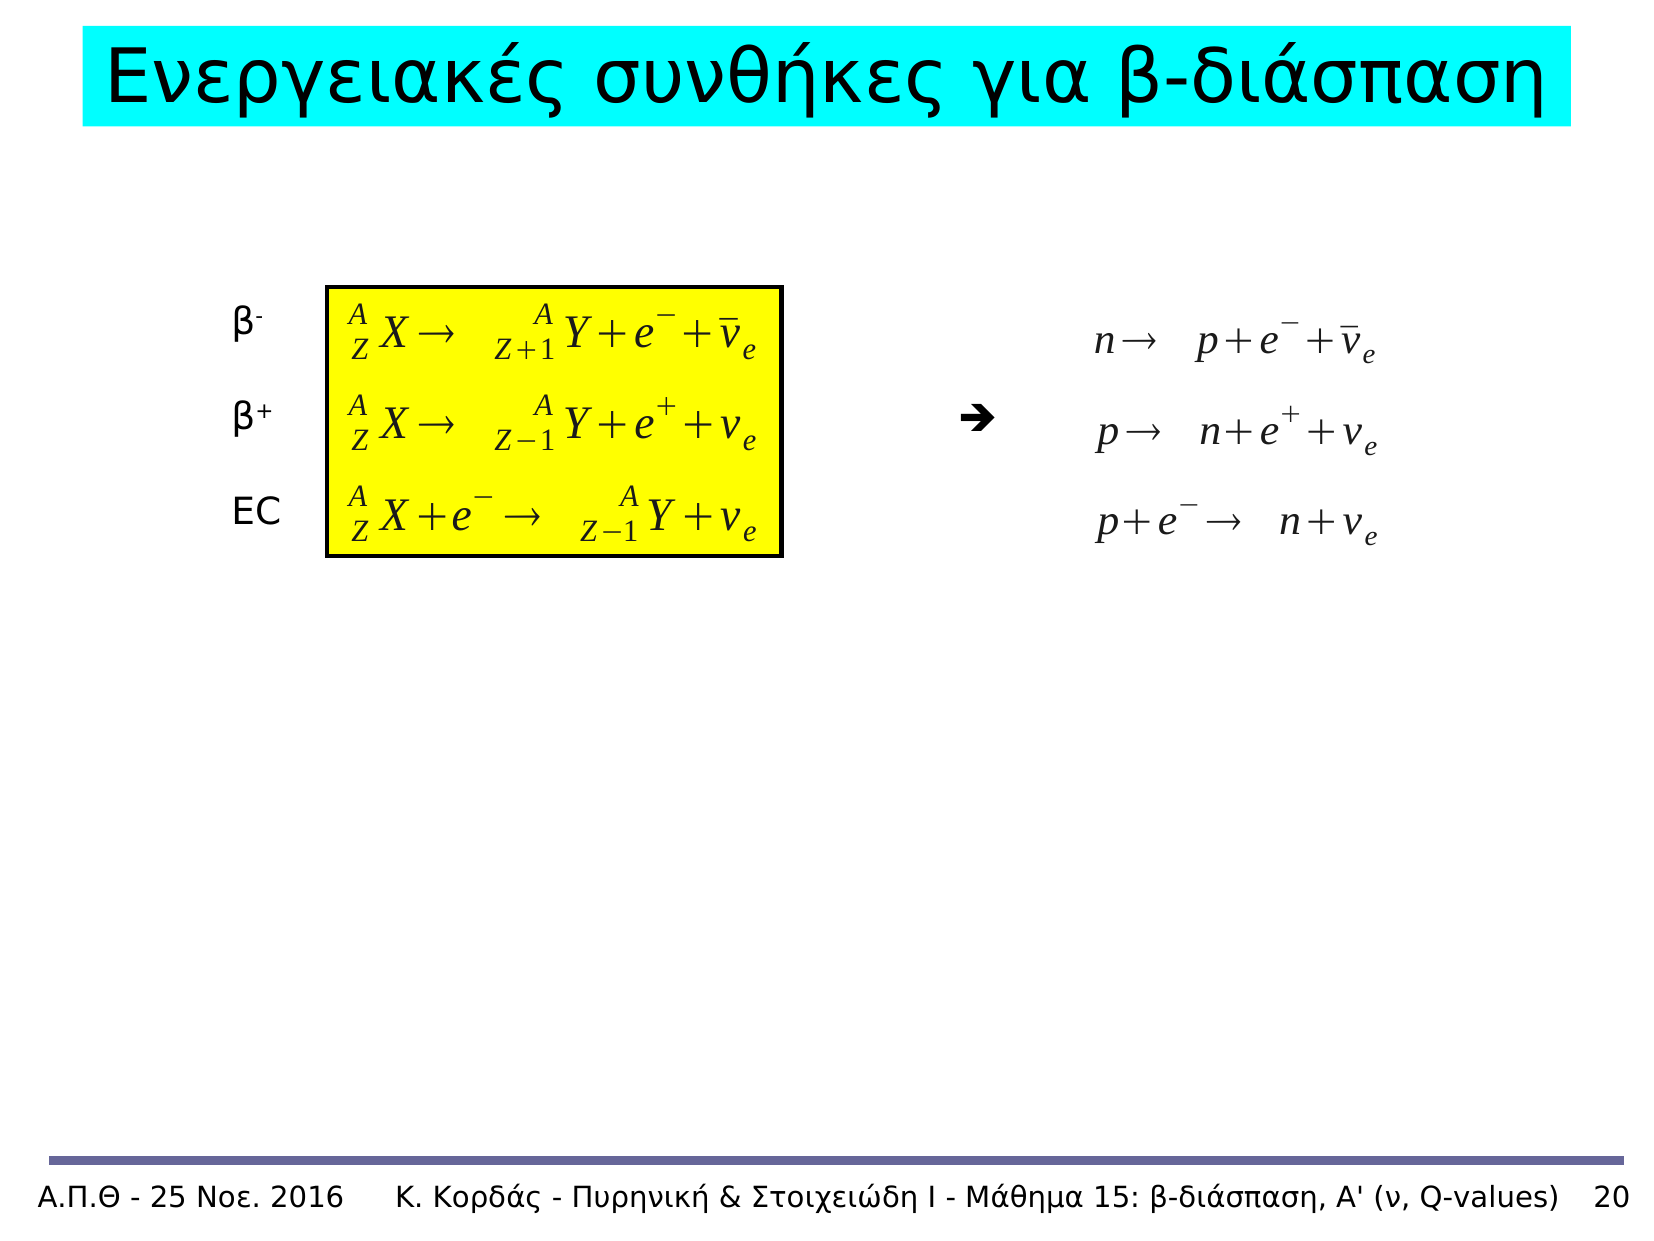

# Ενεργειακές συνθήκες για β-διάσπαση
β-
β+
EC

Α.Π.Θ - 25 Νοε. 2016
Κ. Κορδάς - Πυρηνική & Στοιχειώδη Ι - Μάθημα 15: β-διάσπαση, A' (ν, Q-values)
20